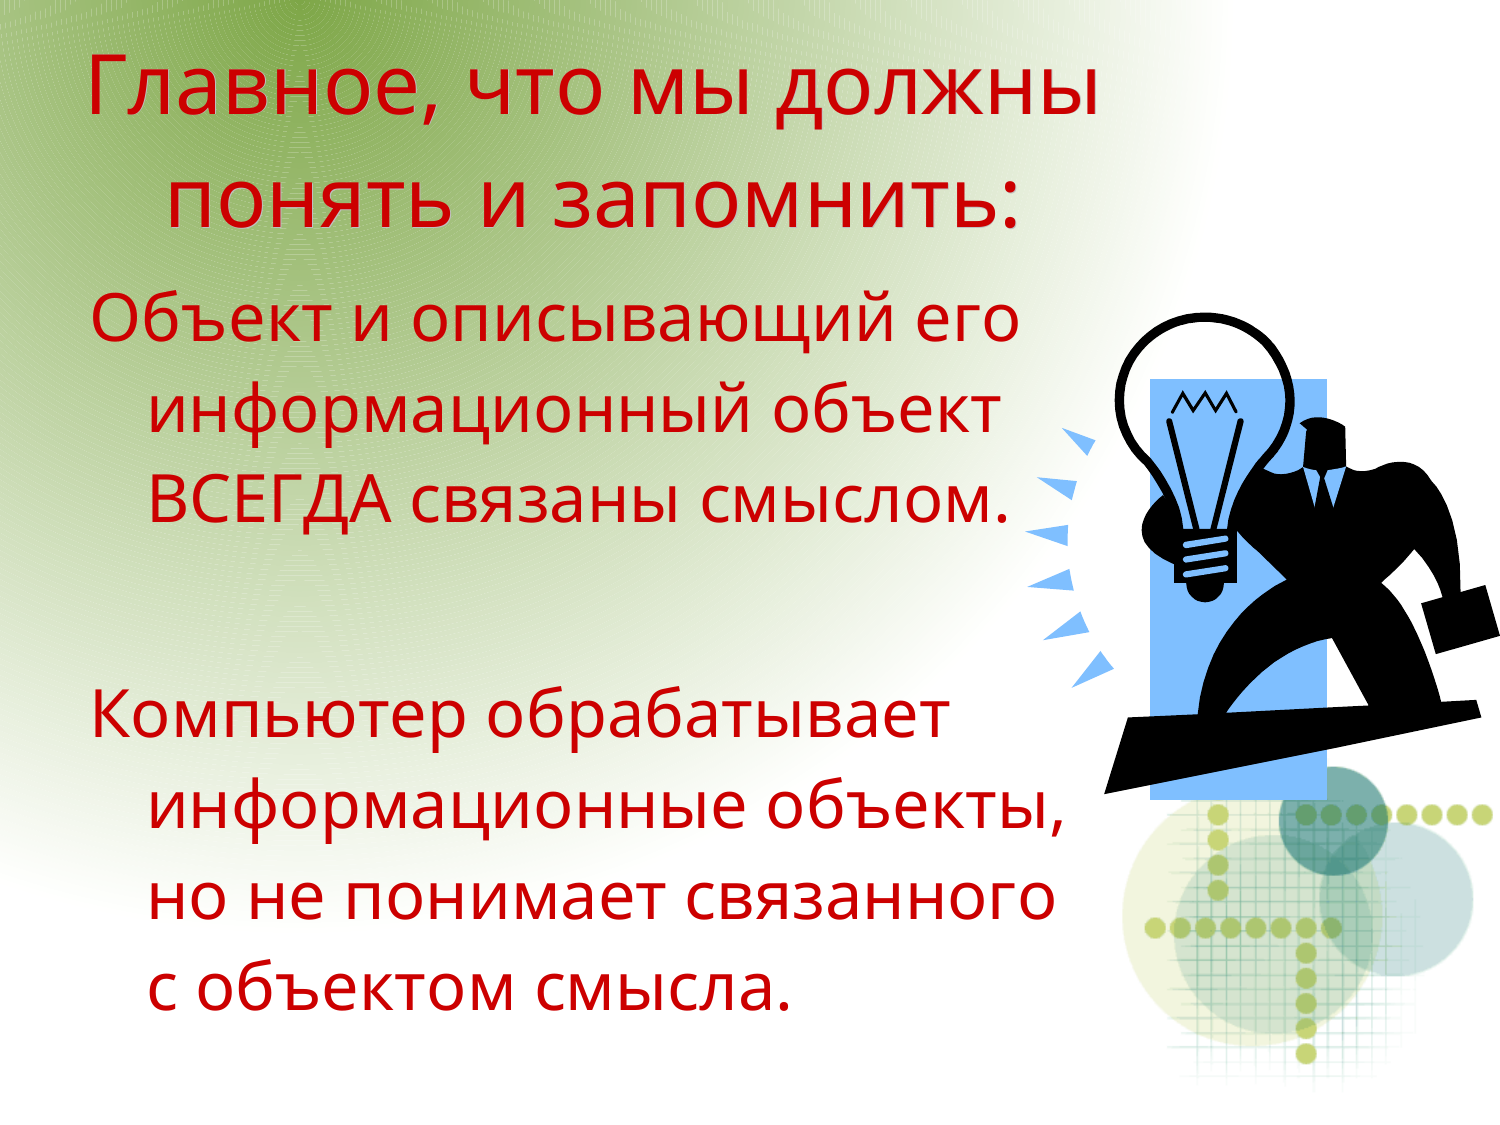

# Главное, что мы должны понять и запомнить:
Объект и описывающий его информационный объект ВСЕГДА связаны смыслом.
Компьютер обрабатывает информационные объекты, но не понимает связанного с объектом смысла.